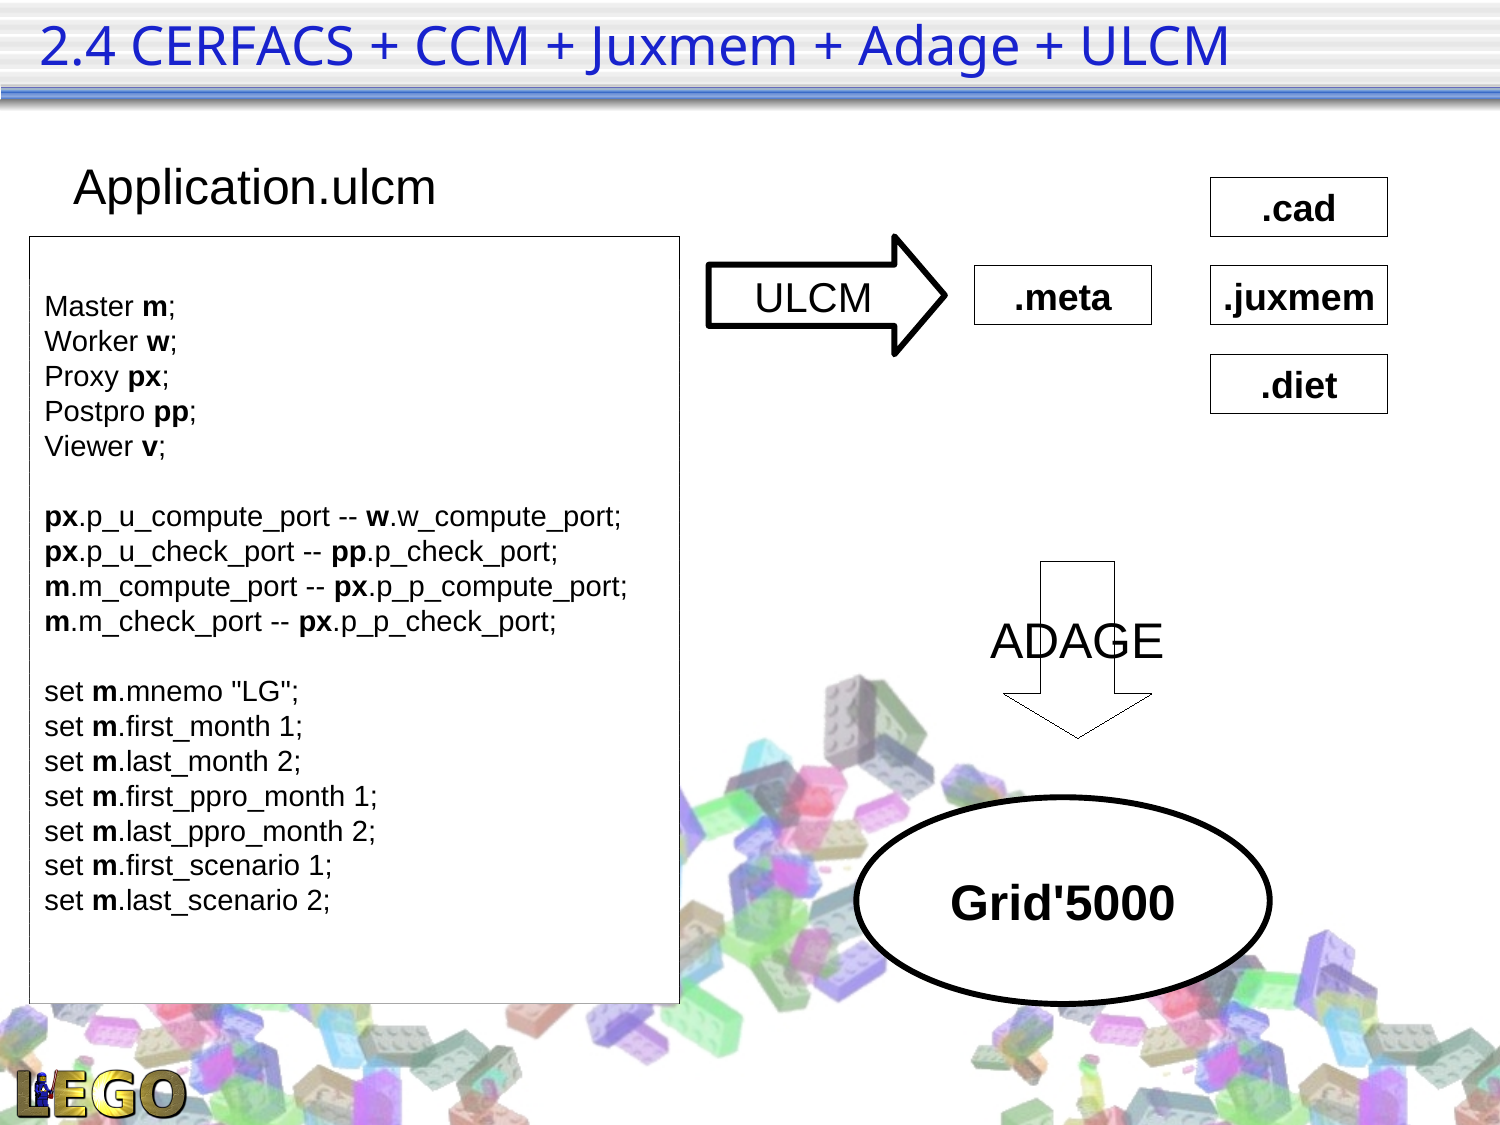

# 2.4 CERFACS + CCM + Juxmem + Adage + ULCM
Application.ulcm
.cad
ULCM
.meta
.juxmem
Master m;
Worker w;
Proxy px;
Postpro pp;
Viewer v;
px.p_u_compute_port -- w.w_compute_port;
px.p_u_check_port -- pp.p_check_port;
m.m_compute_port -- px.p_p_compute_port;
m.m_check_port -- px.p_p_check_port;
set m.mnemo "LG";
set m.first_month 1;
set m.last_month 2;
set m.first_ppro_month 1;
set m.last_ppro_month 2;
set m.first_scenario 1;
set m.last_scenario 2;
.diet
ADAGE
Grid'5000